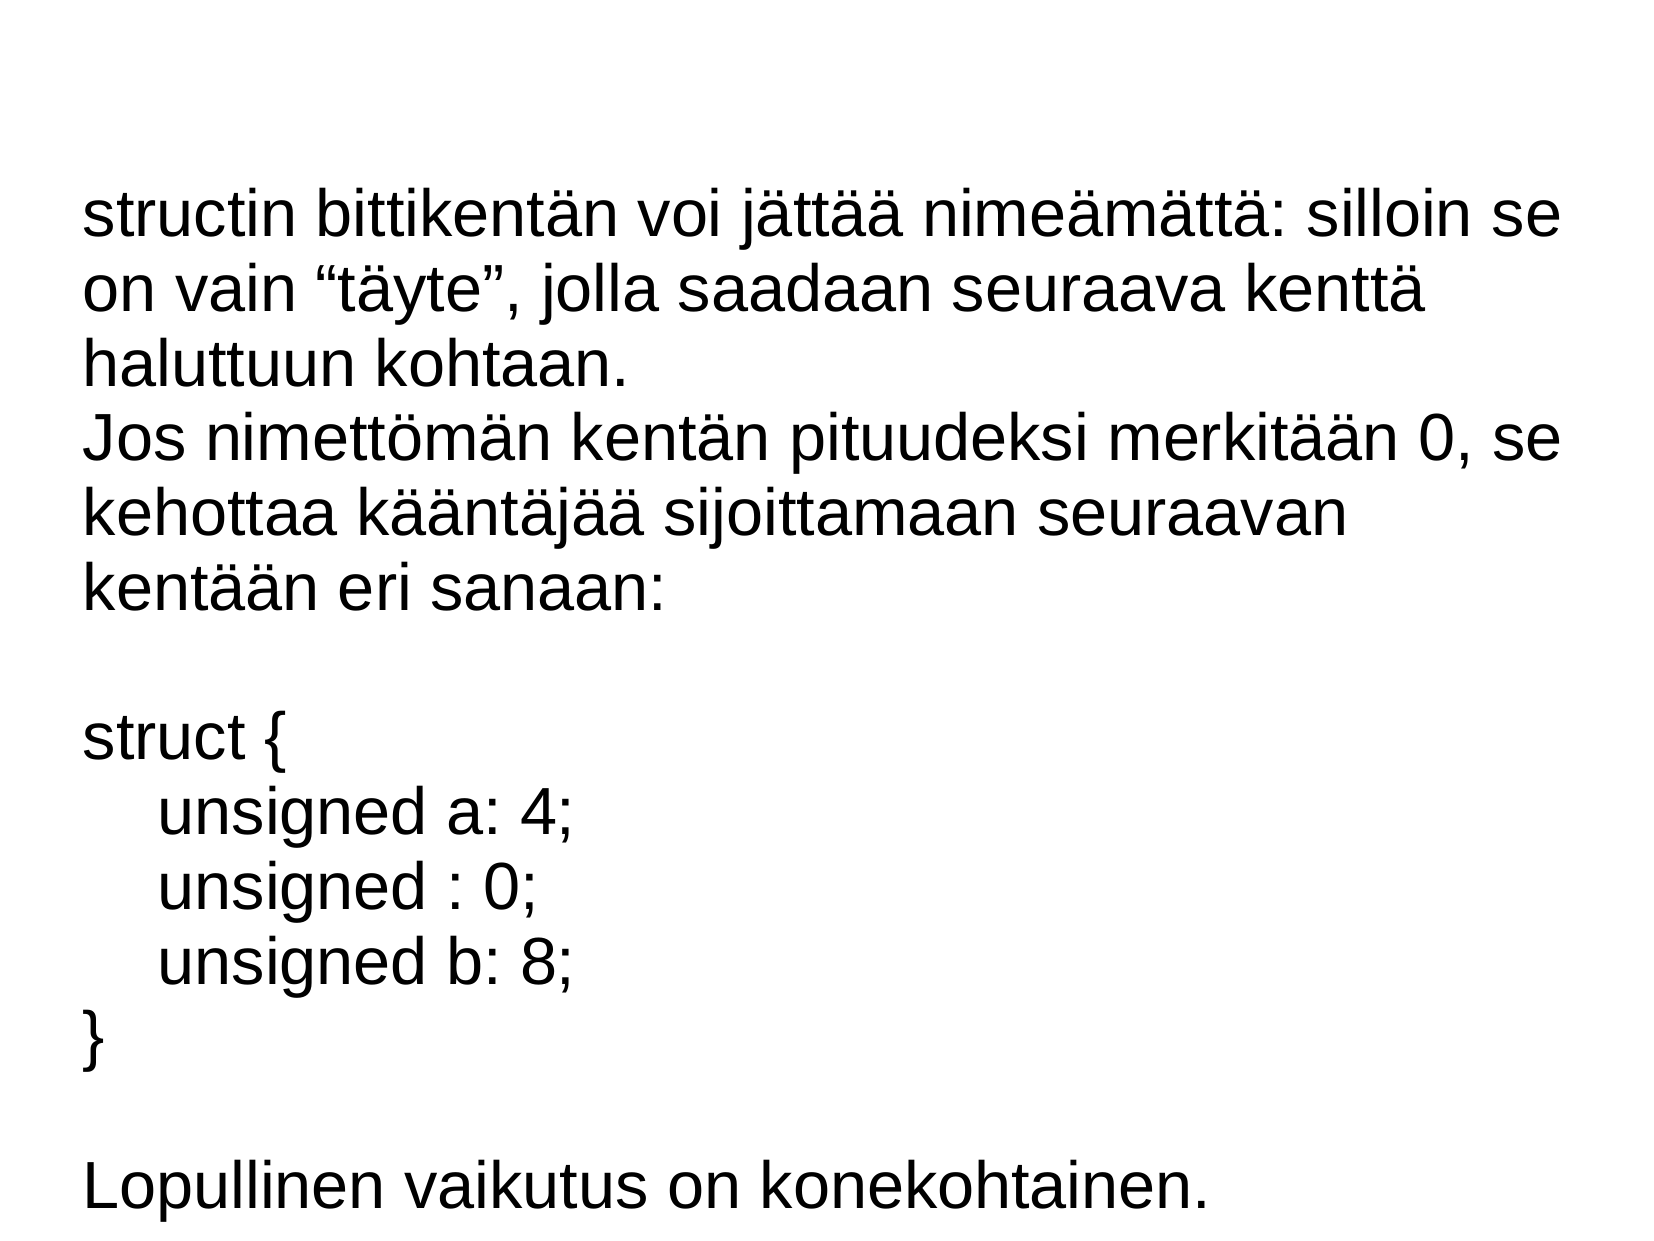

structin bittikentän voi jättää nimeämättä: silloin se on vain “täyte”, jolla saadaan seuraava kenttä haluttuun kohtaan.
Jos nimettömän kentän pituudeksi merkitään 0, se kehottaa kääntäjää sijoittamaan seuraavan kentään eri sanaan:
struct {
	unsigned a: 4;
	unsigned : 0;
	unsigned b: 8;
}
Lopullinen vaikutus on konekohtainen.